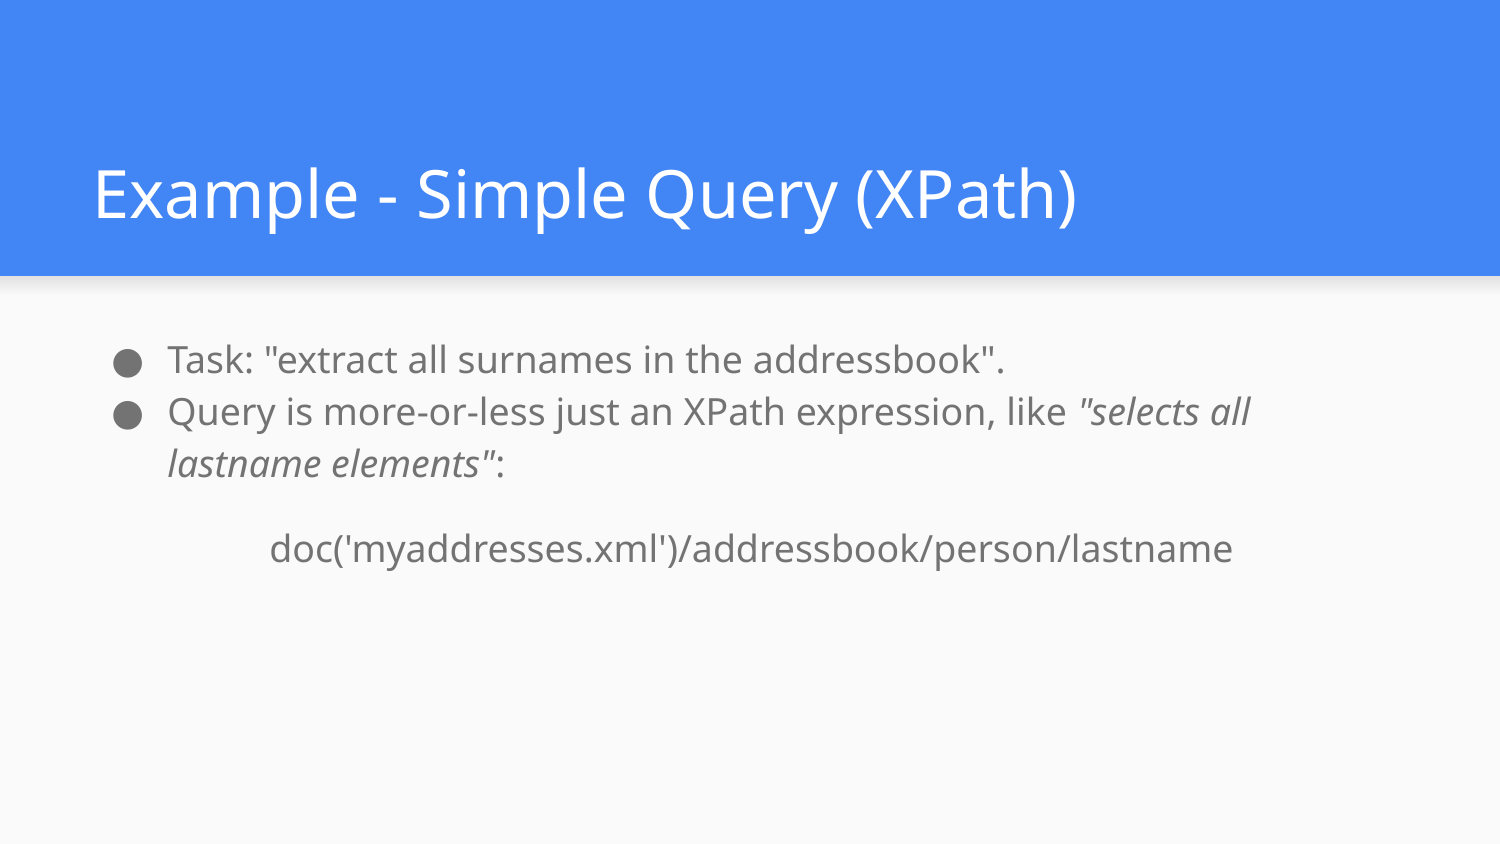

# Example - Simple Query (XPath)
Task: "extract all surnames in the addressbook".
Query is more-or-less just an XPath expression, like "selects all lastname elements":
doc('myaddresses.xml')/addressbook/person/lastname